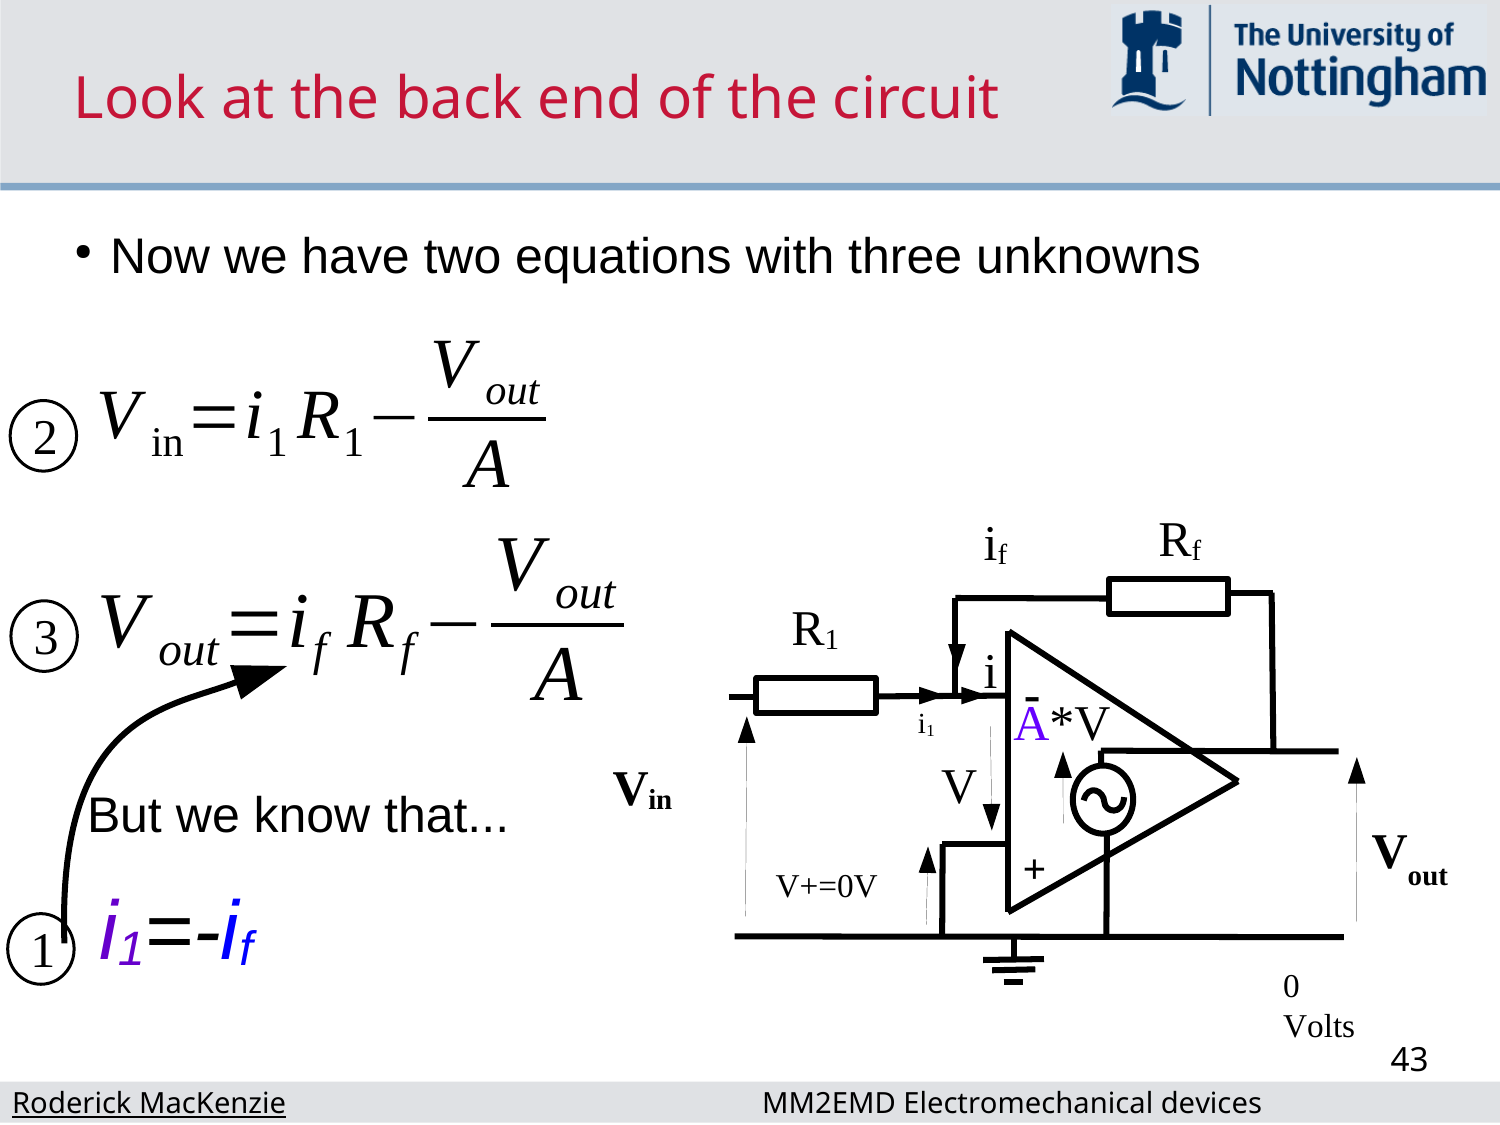

# Look at the back end of the circuit
Now we have two equations with three unknowns
2
Rf
if
R1
3
i
-
A*V
i1
V
Vin
But we know that...
Vout
+
V+=0V
i1=-if
1
0 Volts